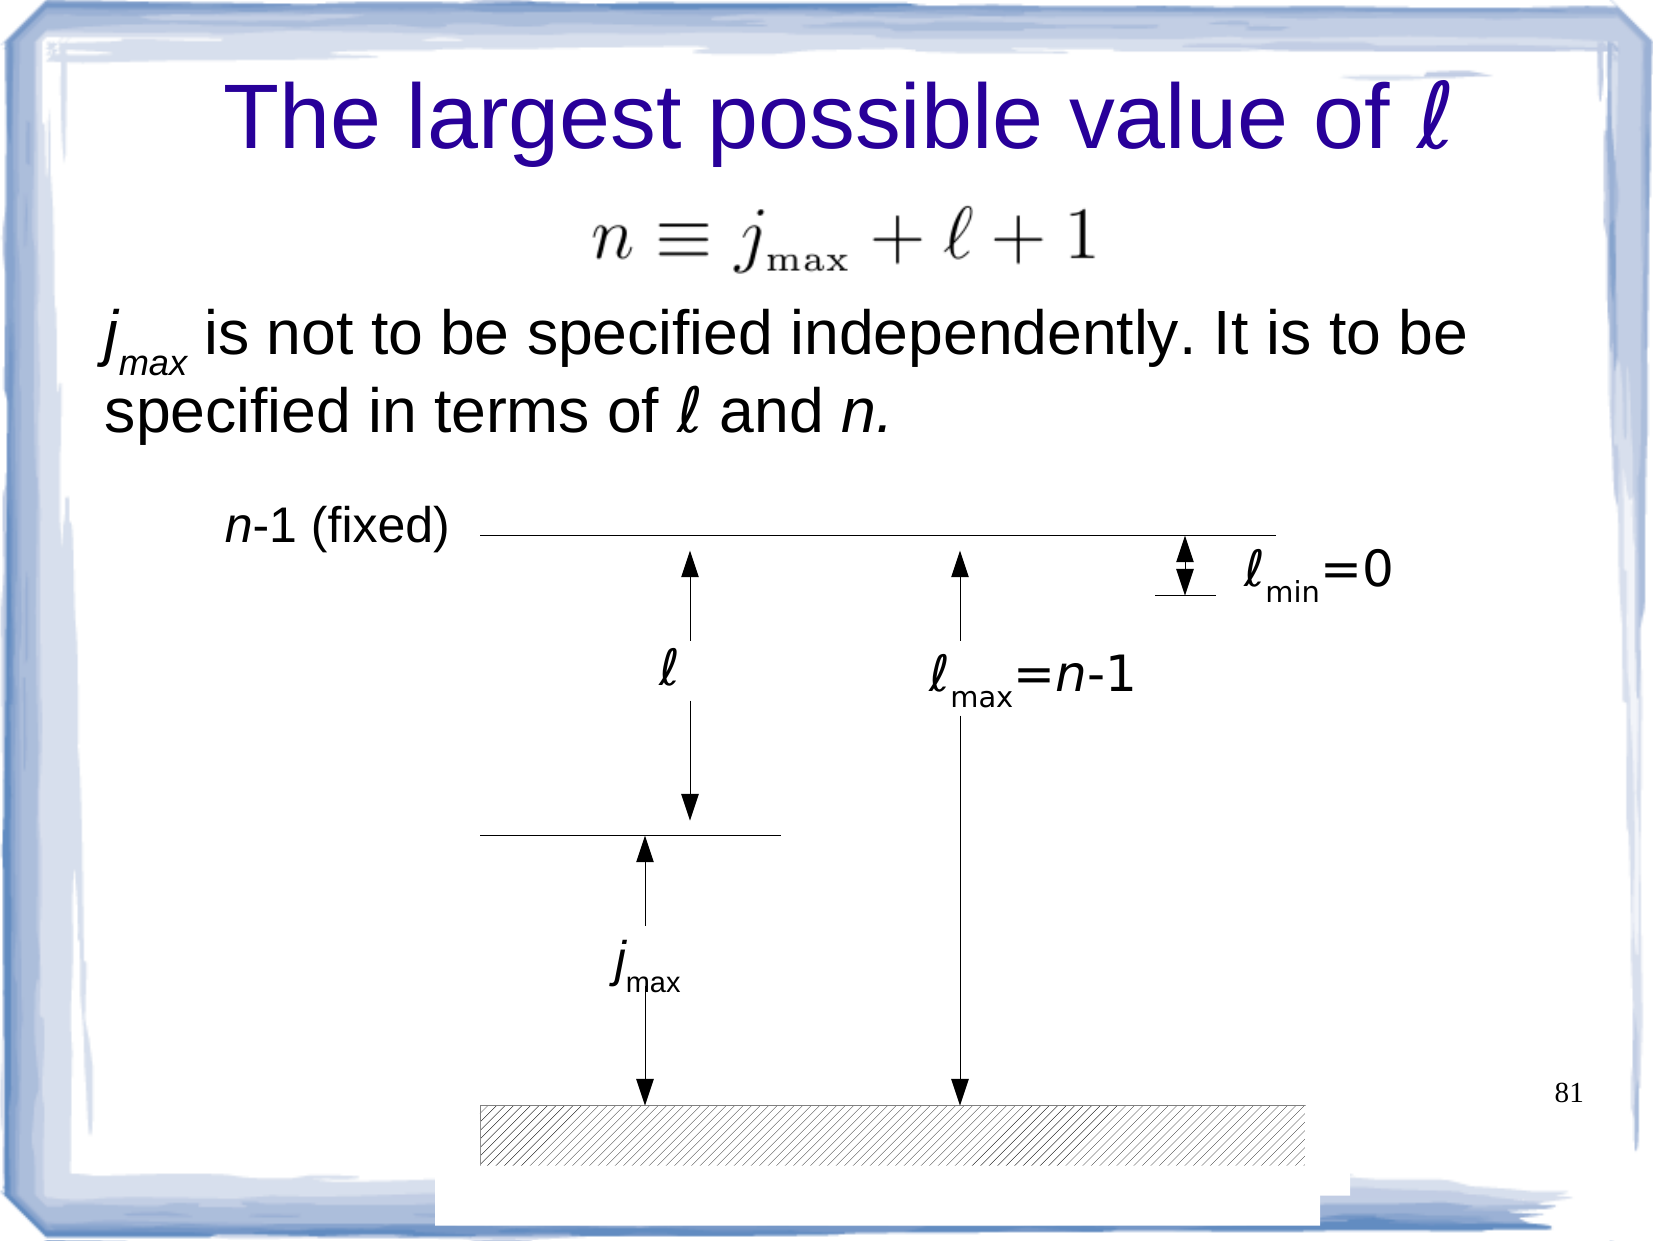

# The largest possible value of ℓ
jmax is not to be specified independently. It is to be specified in terms of ℓ and n.
n-1 (fixed)
ℓmin=0
ℓ
ℓmax=n-1
jmax
81